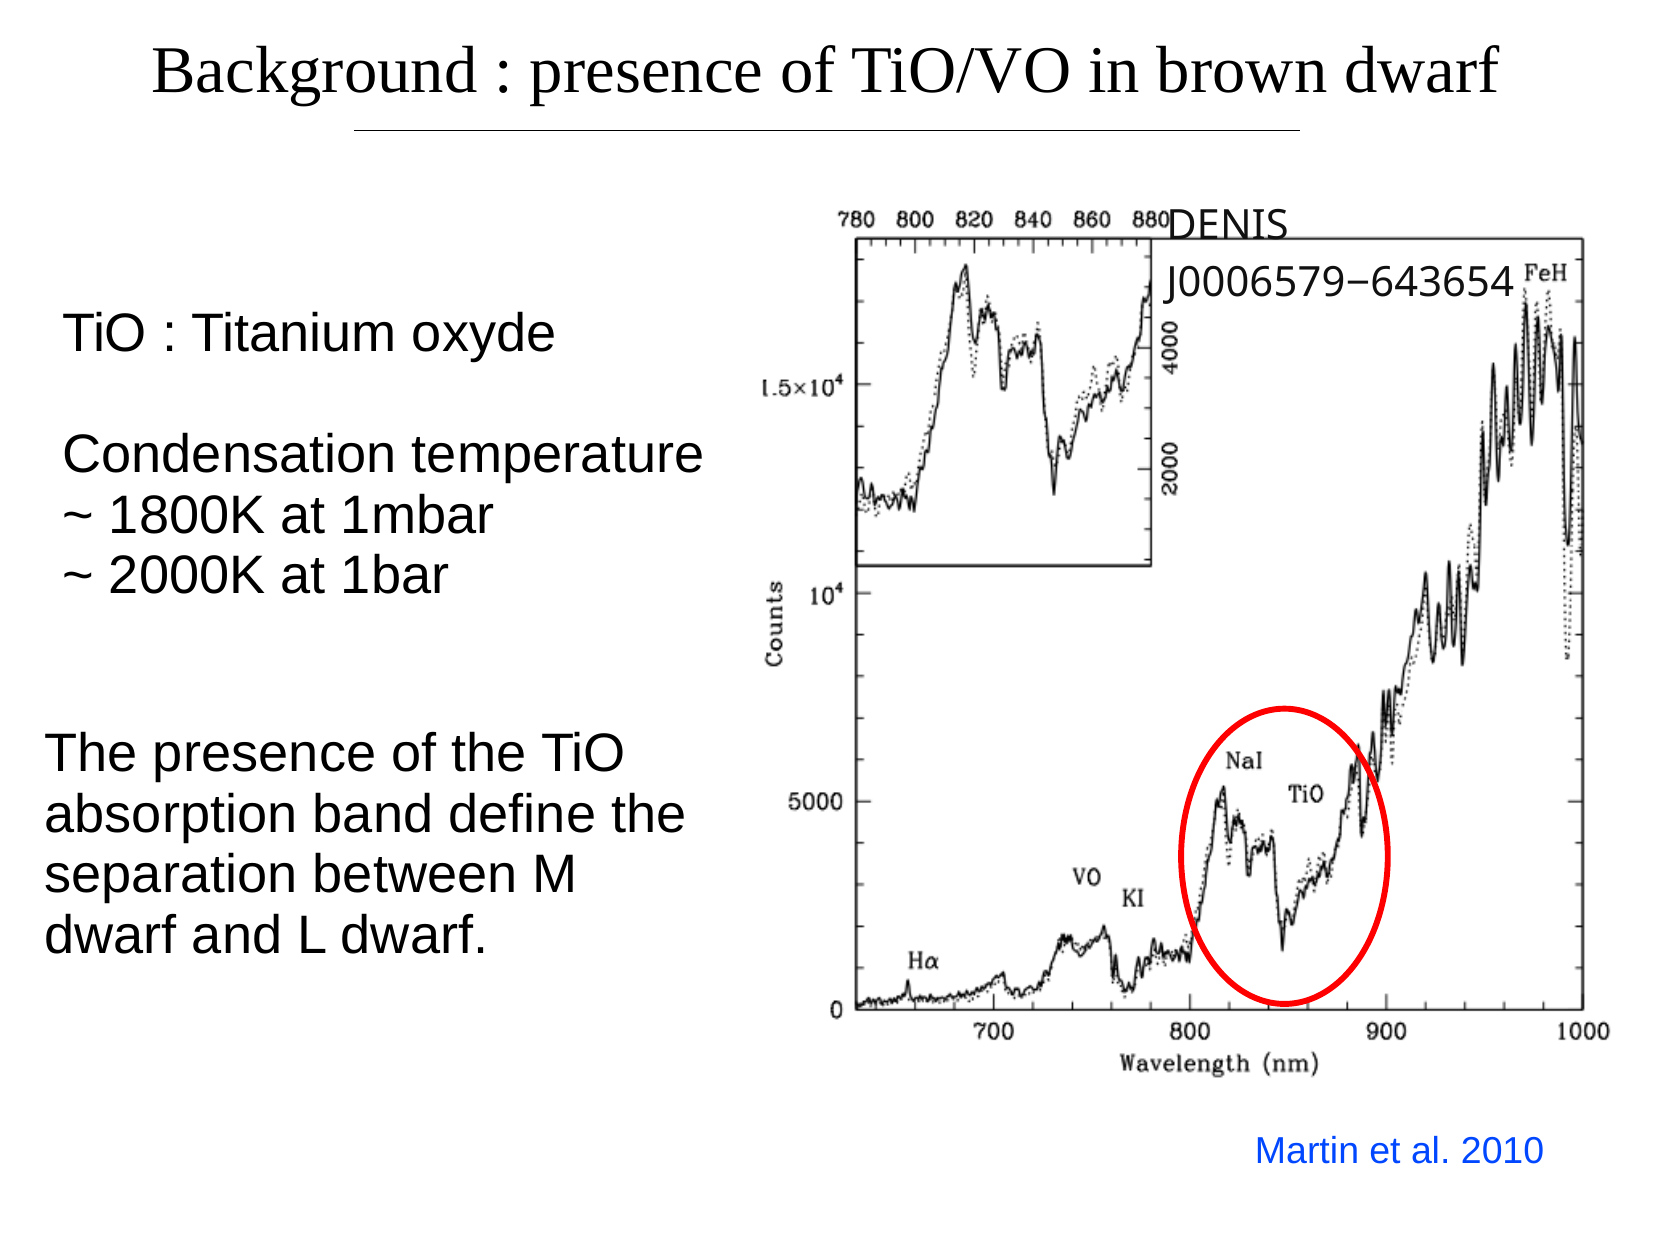

Background : presence of TiO/VO in brown dwarf
DENIS J0006579−643654
TiO : Titanium oxyde
Condensation temperature
~ 1800K at 1mbar
~ 2000K at 1bar
The presence of the TiO absorption band define the separation between M dwarf and L dwarf.
Martin et al. 2010